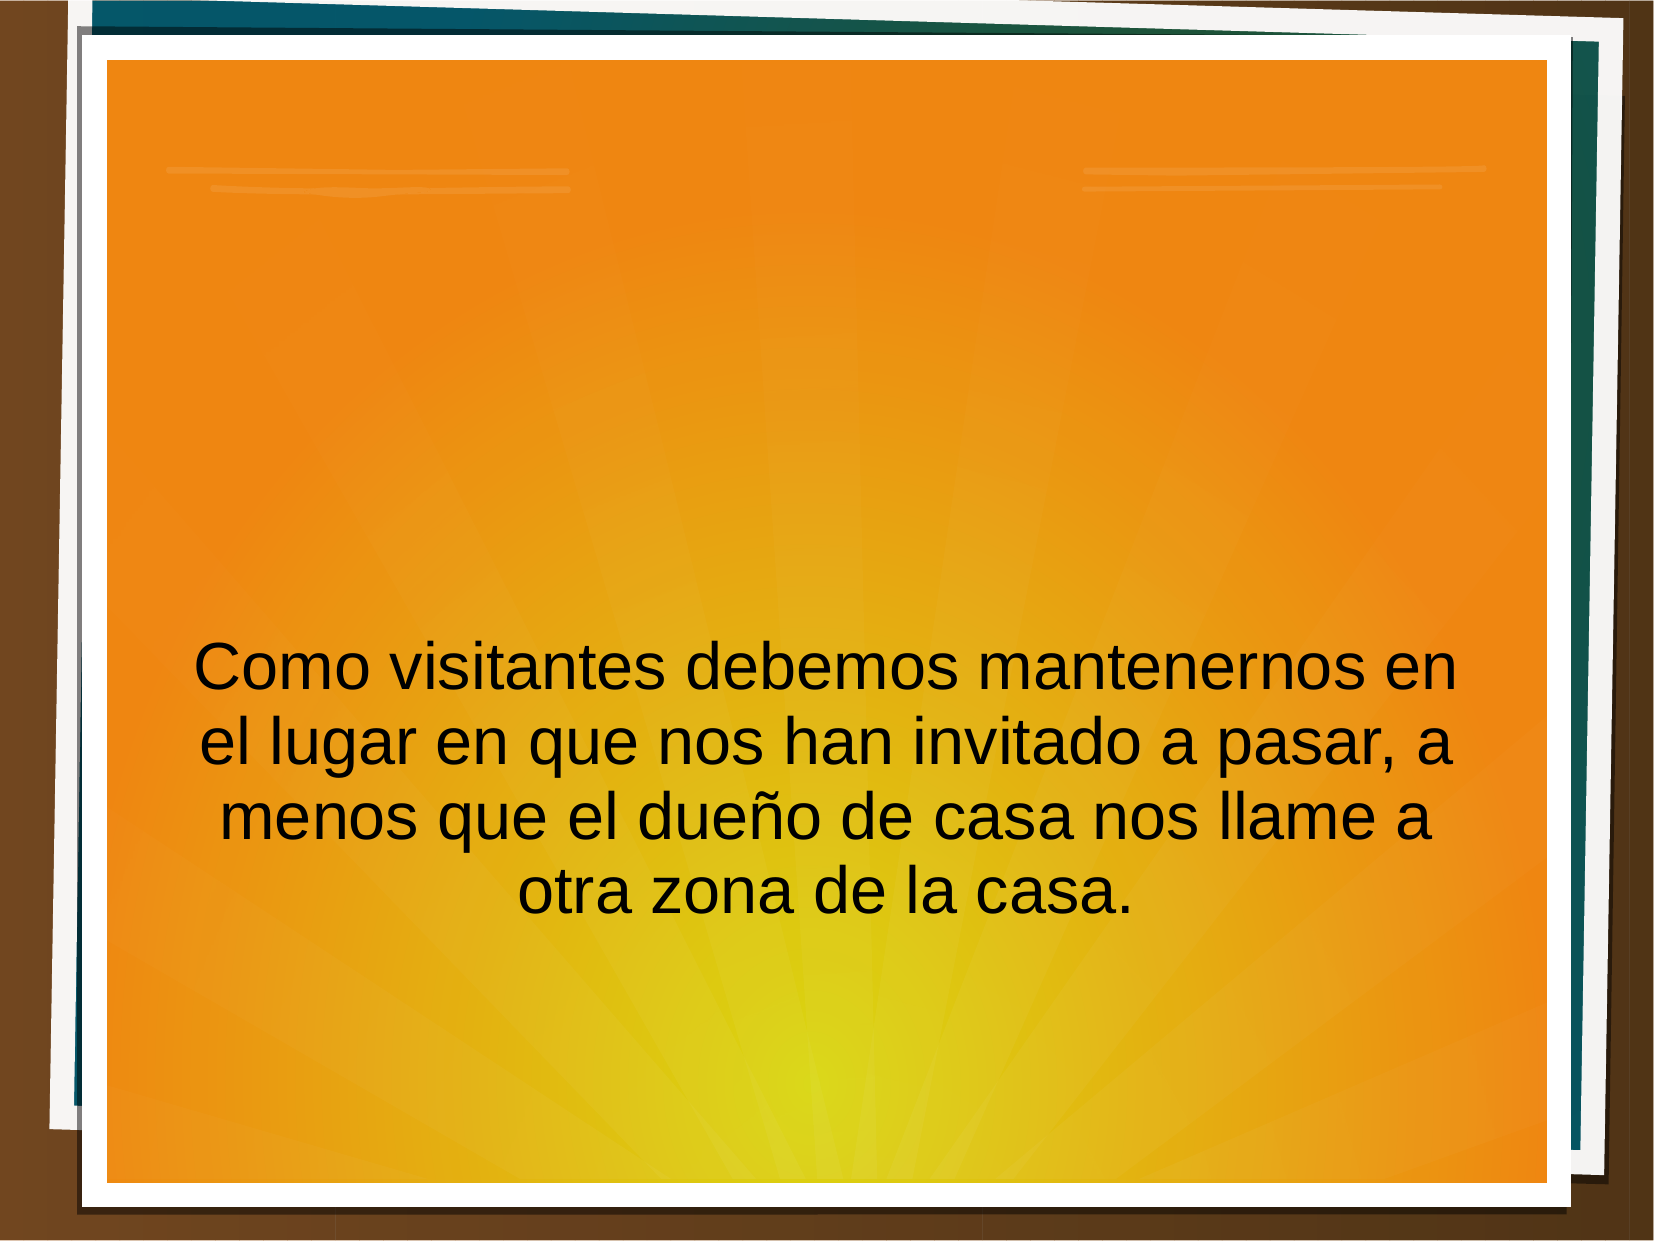

#
Como visitantes debemos mantenernos en el lugar en que nos han invitado a pasar, a menos que el dueño de casa nos llame a otra zona de la casa.